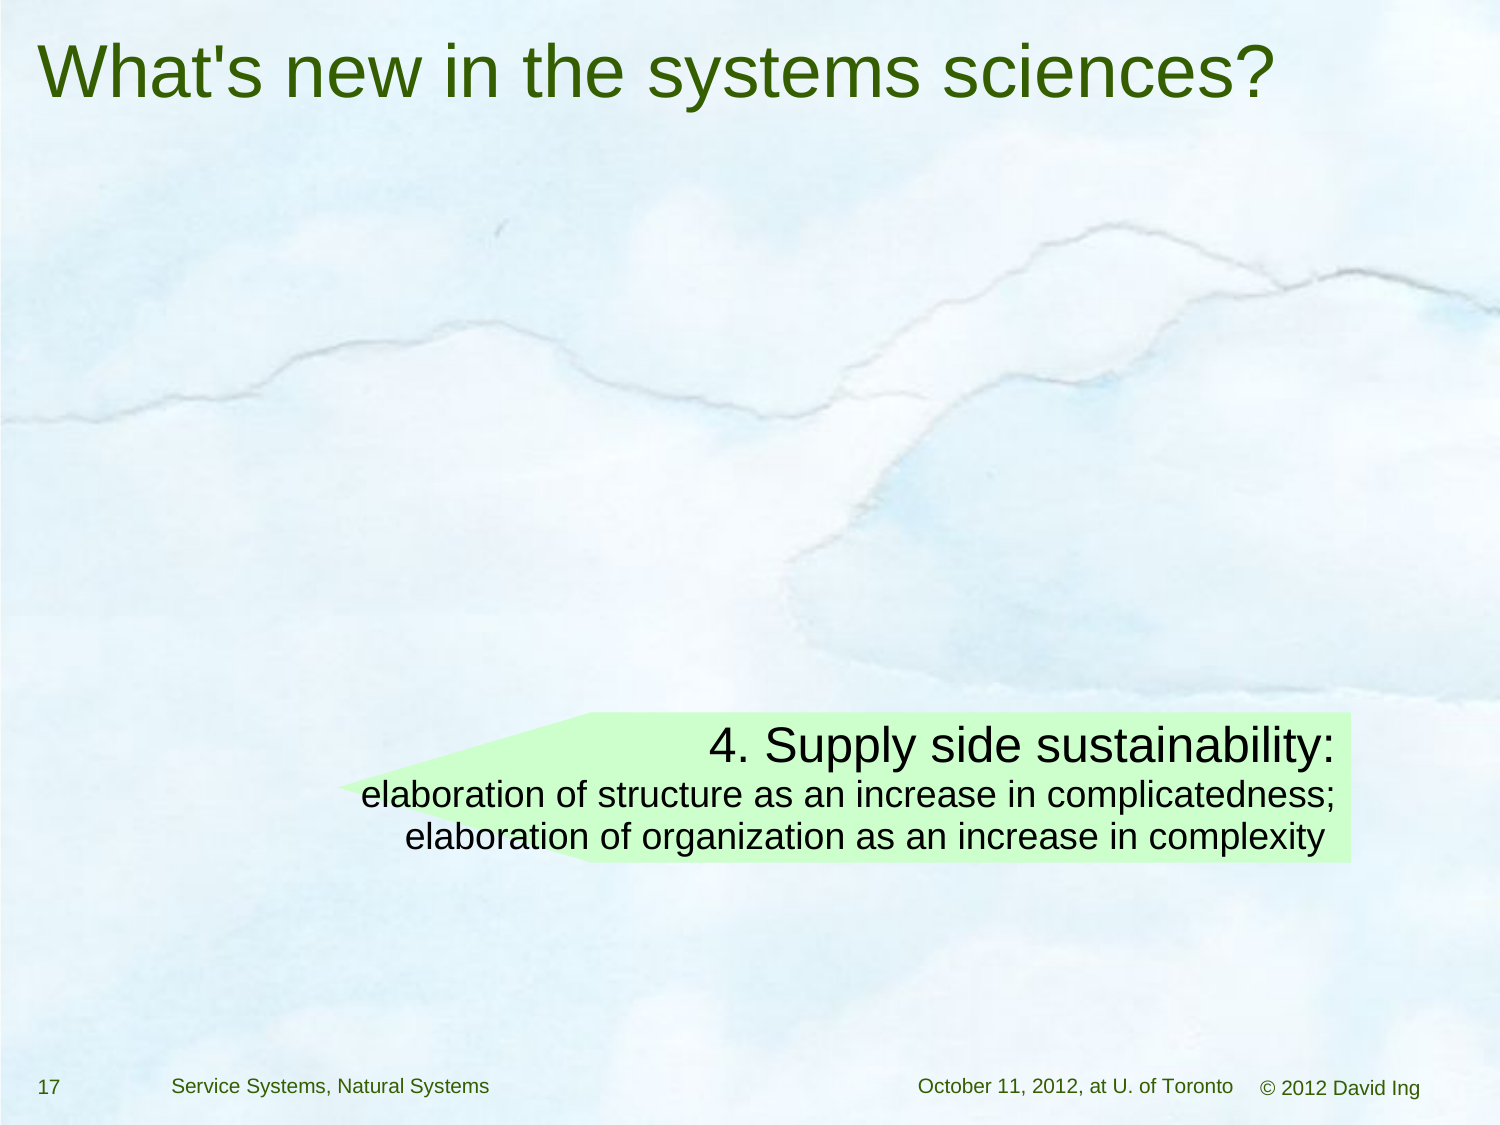

# What's new in the systems sciences?
4. Supply side sustainability:
elaboration of structure as an increase in complicatedness;
elaboration of organization as an increase in complexity
Service Systems, Natural Systems
October 11, 2012, at U. of Toronto
17